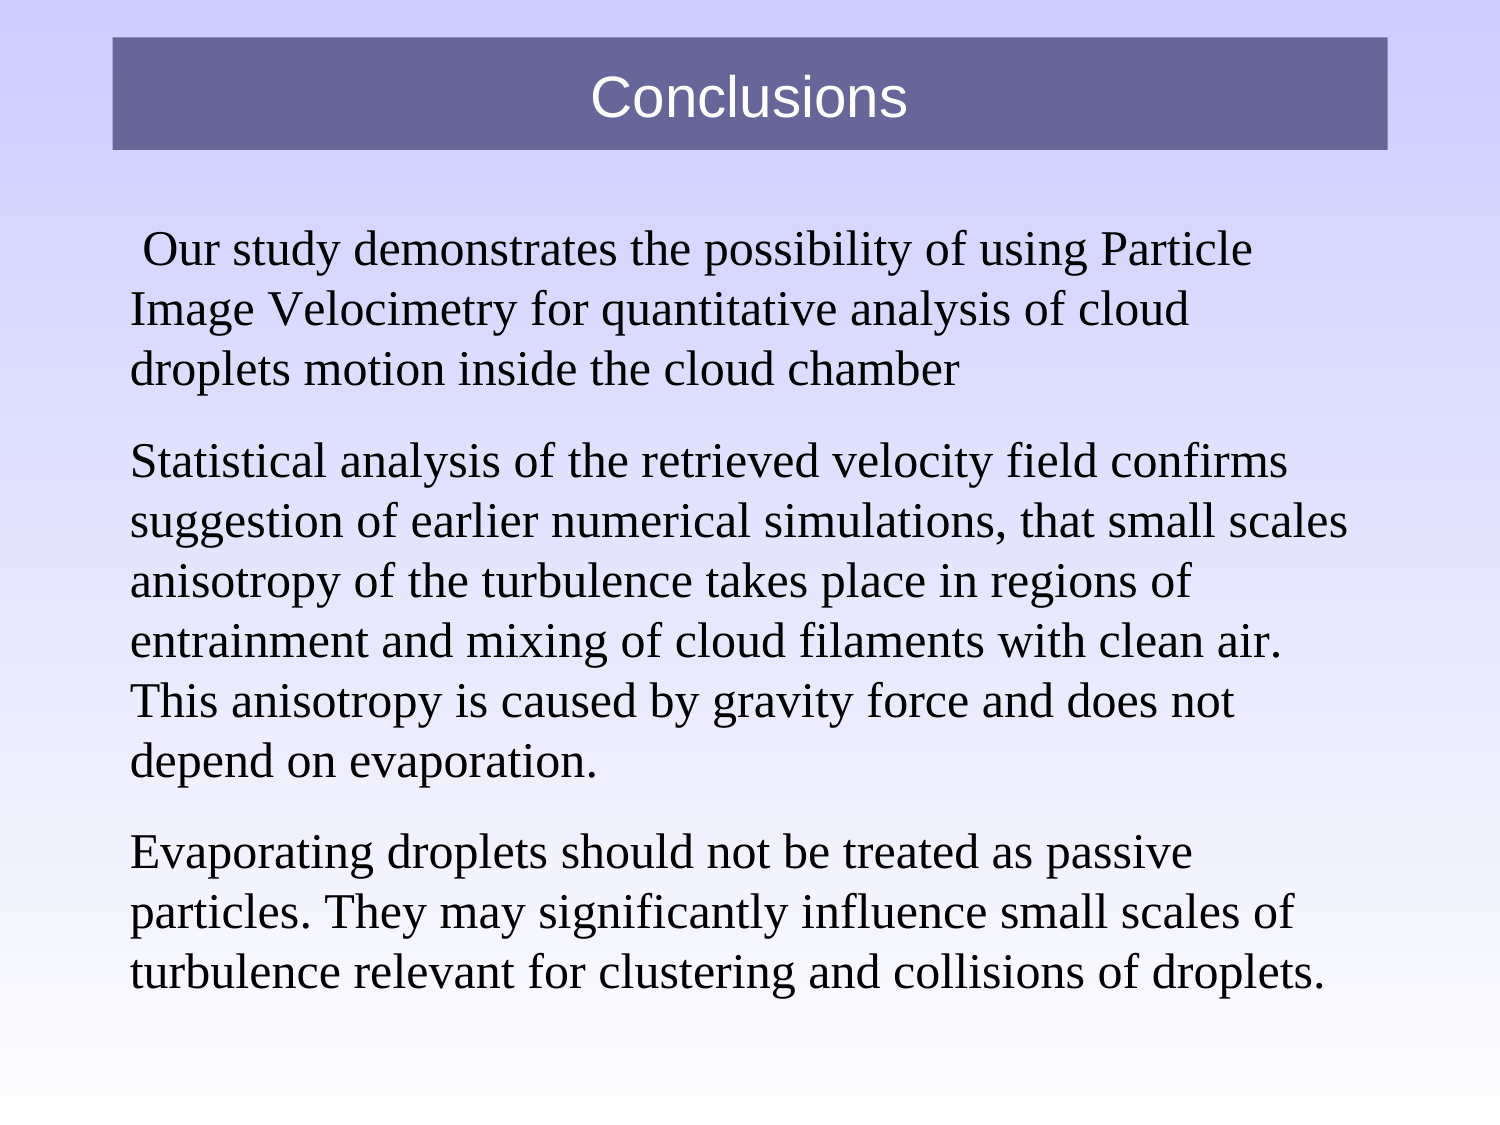

Conclusions
 Our study demonstrates the possibility of using Particle Image Velocimetry for quantitative analysis of cloud droplets motion inside the cloud chamber
Statistical analysis of the retrieved velocity field confirms suggestion of earlier numerical simulations, that small scales anisotropy of the turbulence takes place in regions of entrainment and mixing of cloud filaments with clean air. This anisotropy is caused by gravity force and does not depend on evaporation.
Evaporating droplets should not be treated as passive particles. They may significantly influence small scales of turbulence relevant for clustering and collisions of droplets.